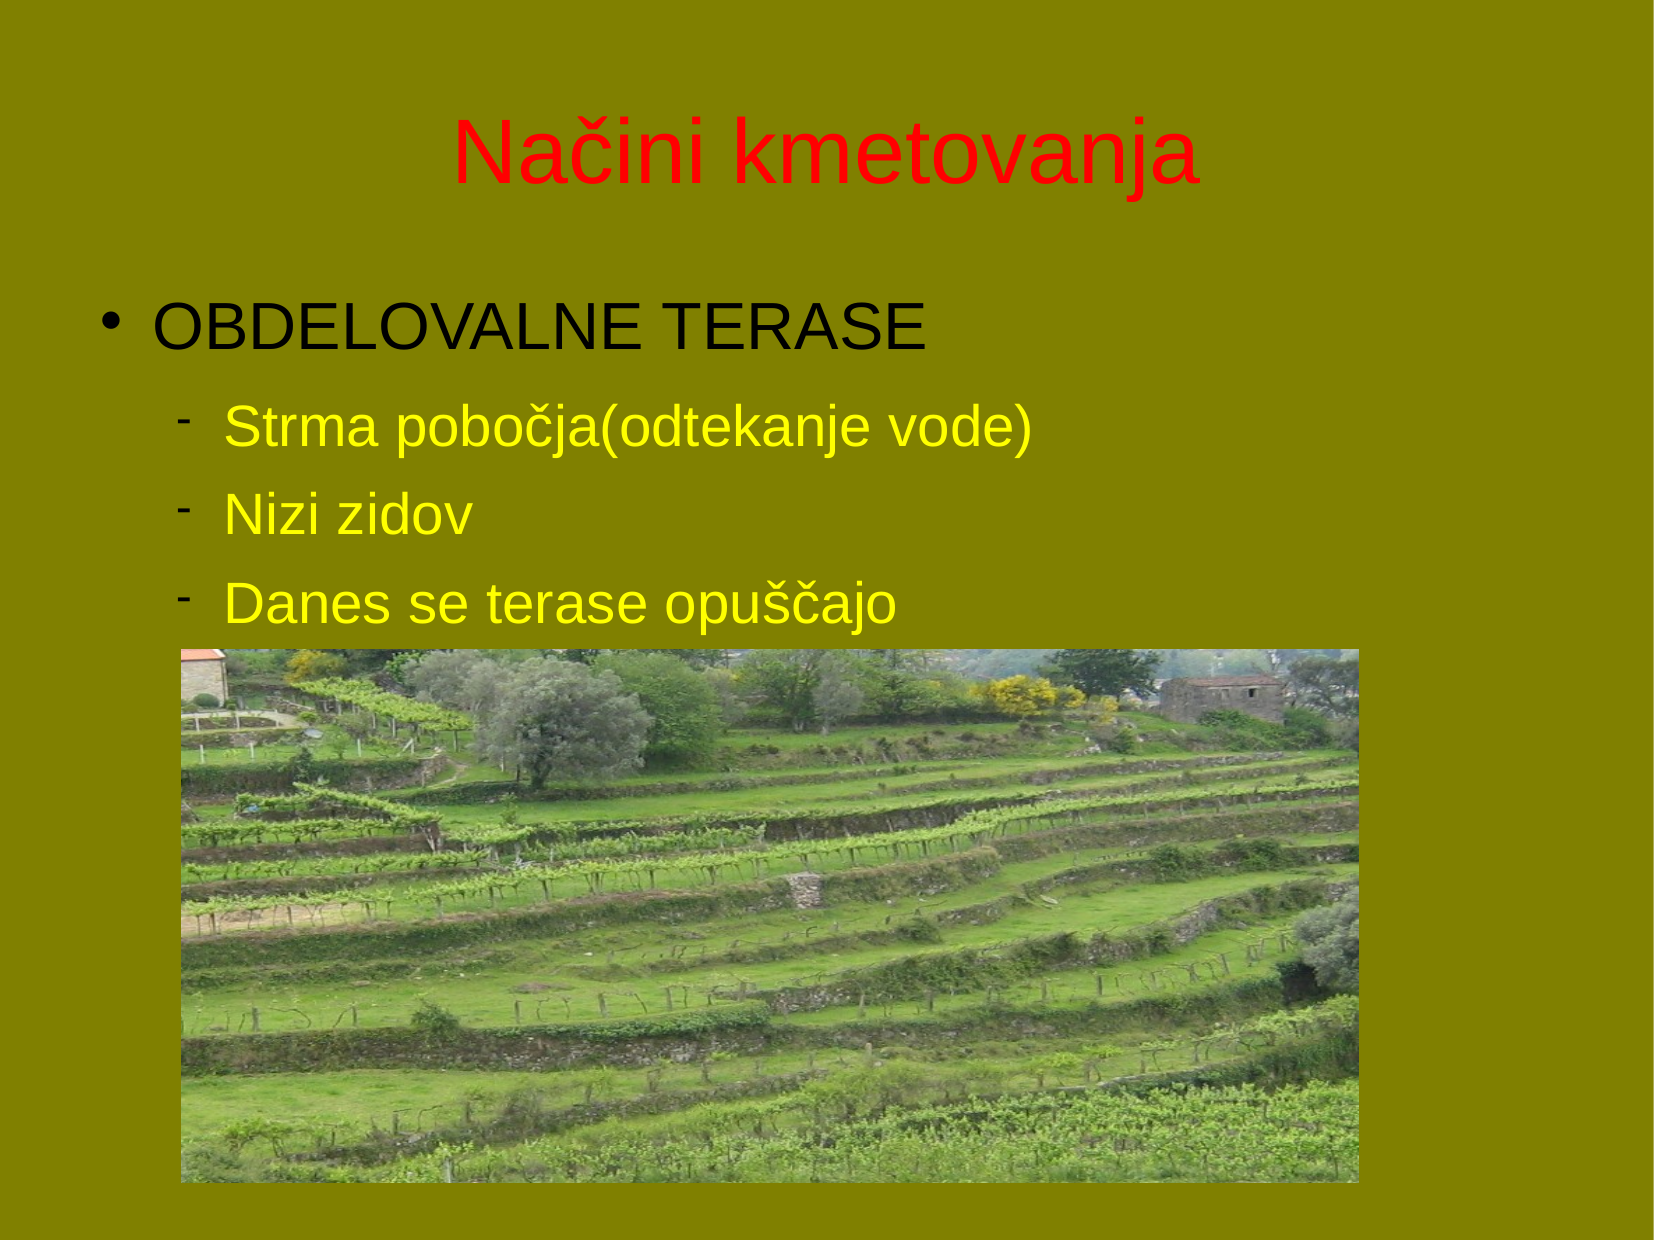

# Načini kmetovanja
OBDELOVALNE TERASE
Strma pobočja(odtekanje vode)‏
Nizi zidov
Danes se terase opuščajo